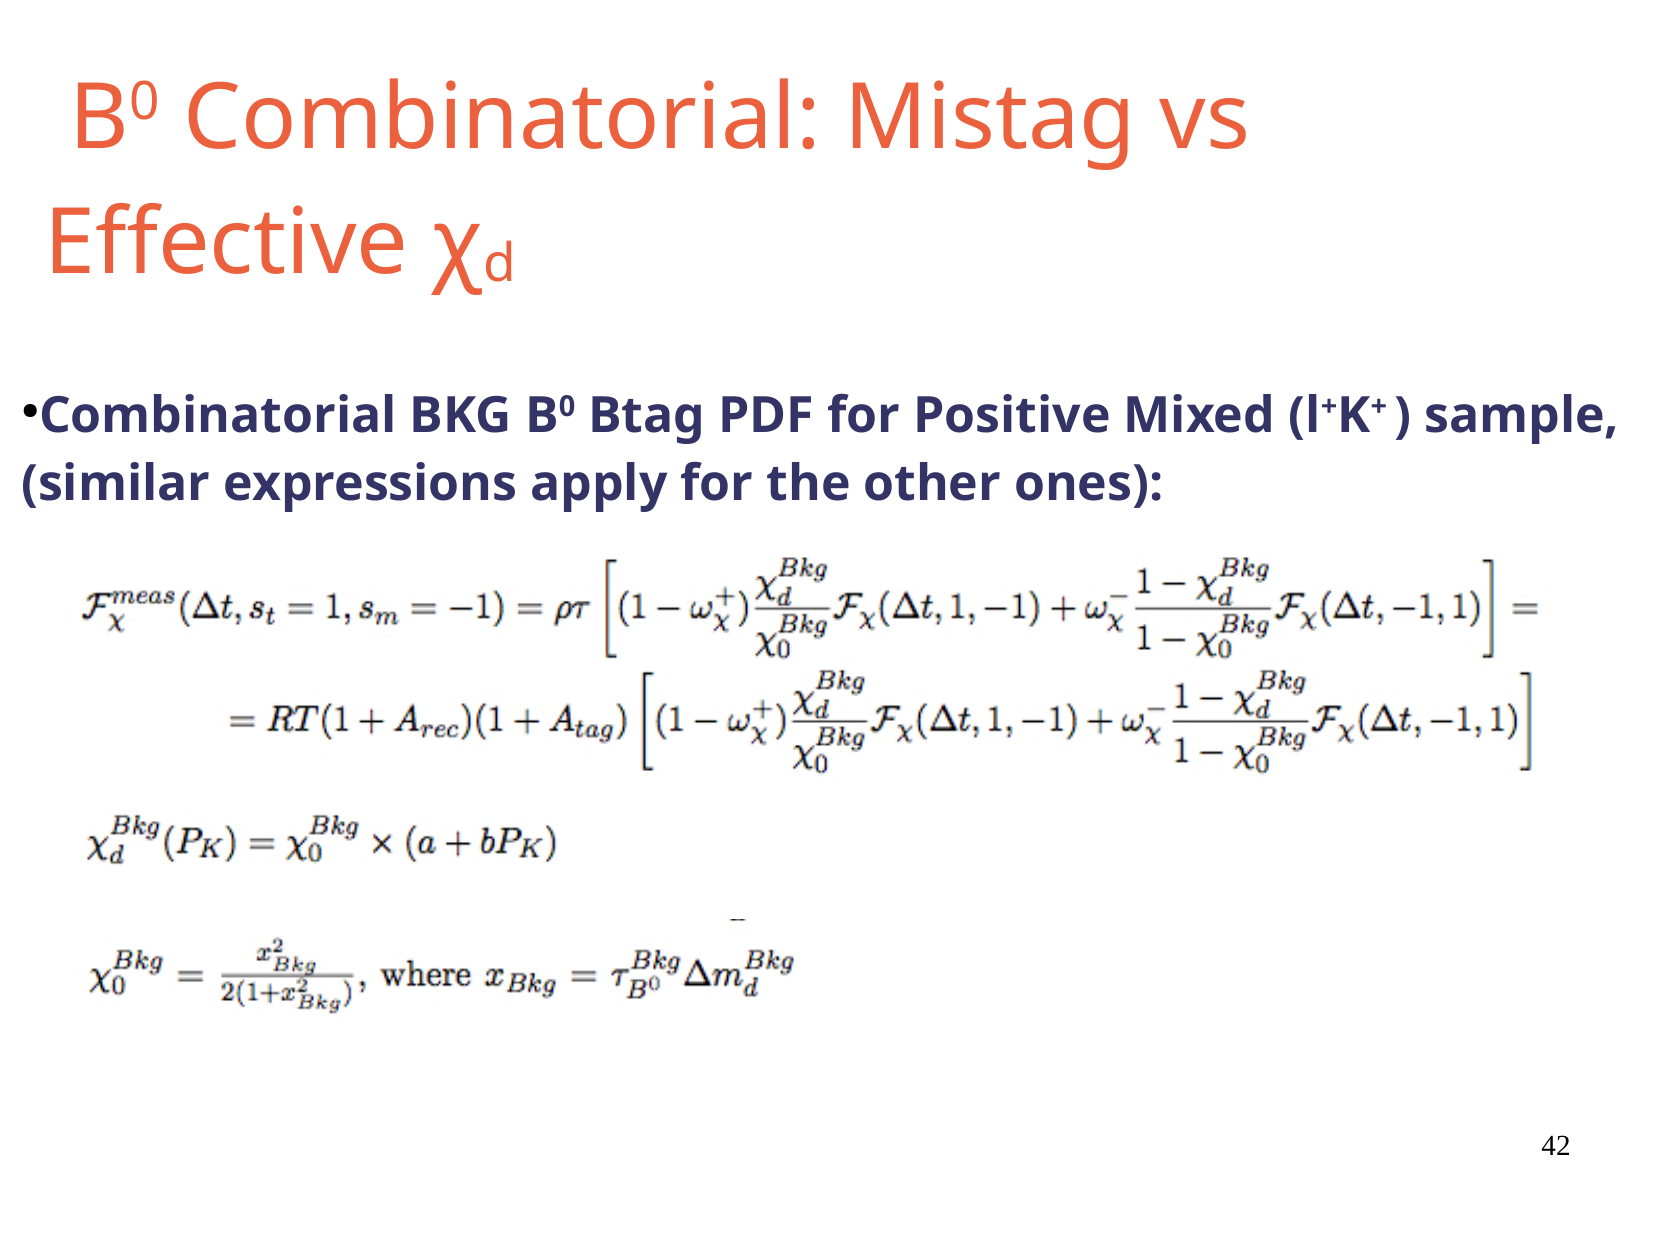

B0 Combinatorial: Mistag vs Effective χd
Combinatorial BKG B0 Btag PDF for Positive Mixed (l+K+ ) sample, (similar expressions apply for the other ones):
42